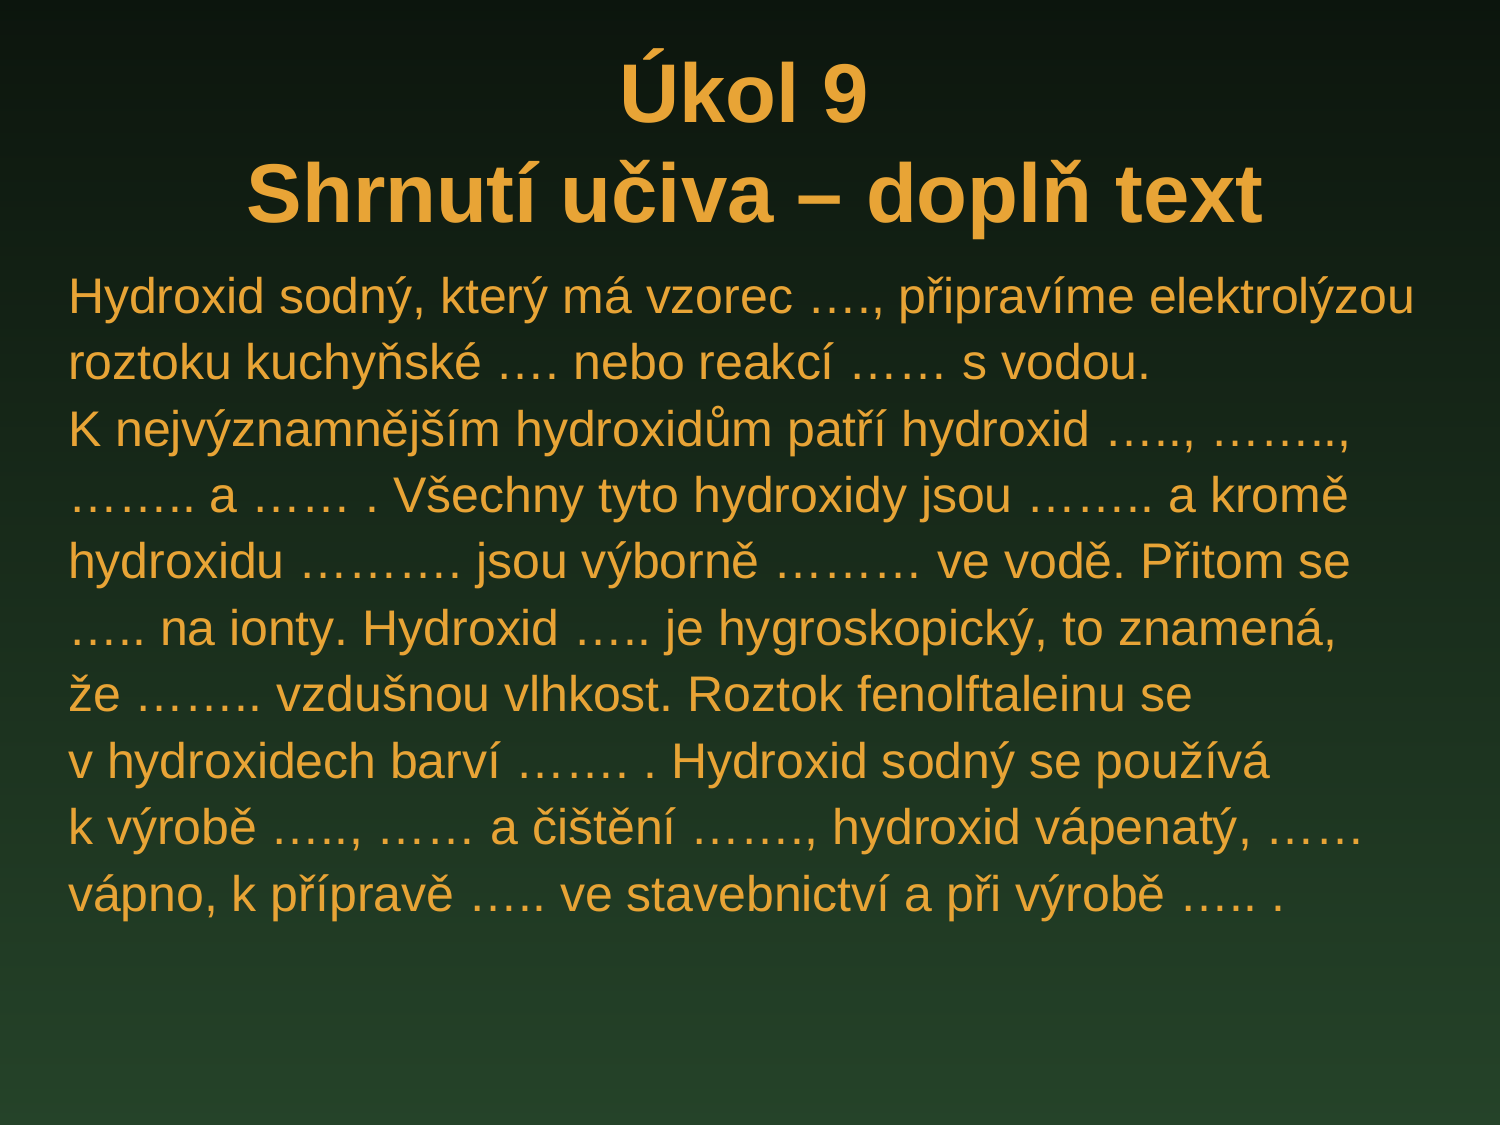

# Úkol 9 Shrnutí učiva – doplň text
Hydroxid sodný, který má vzorec …., připravíme elektrolýzou
roztoku kuchyňské …. nebo reakcí …… s vodou.
K nejvýznamnějším hydroxidům patří hydroxid ….., ……..,
…….. a …… . Všechny tyto hydroxidy jsou …….. a kromě
hydroxidu ………. jsou výborně ……… ve vodě. Přitom se
….. na ionty. Hydroxid ….. je hygroskopický, to znamená,
že …….. vzdušnou vlhkost. Roztok fenolftaleinu se
v hydroxidech barví ……. . Hydroxid sodný se používá
k výrobě ….., …… a čištění ……., hydroxid vápenatý, ……
vápno, k přípravě ….. ve stavebnictví a při výrobě ….. .